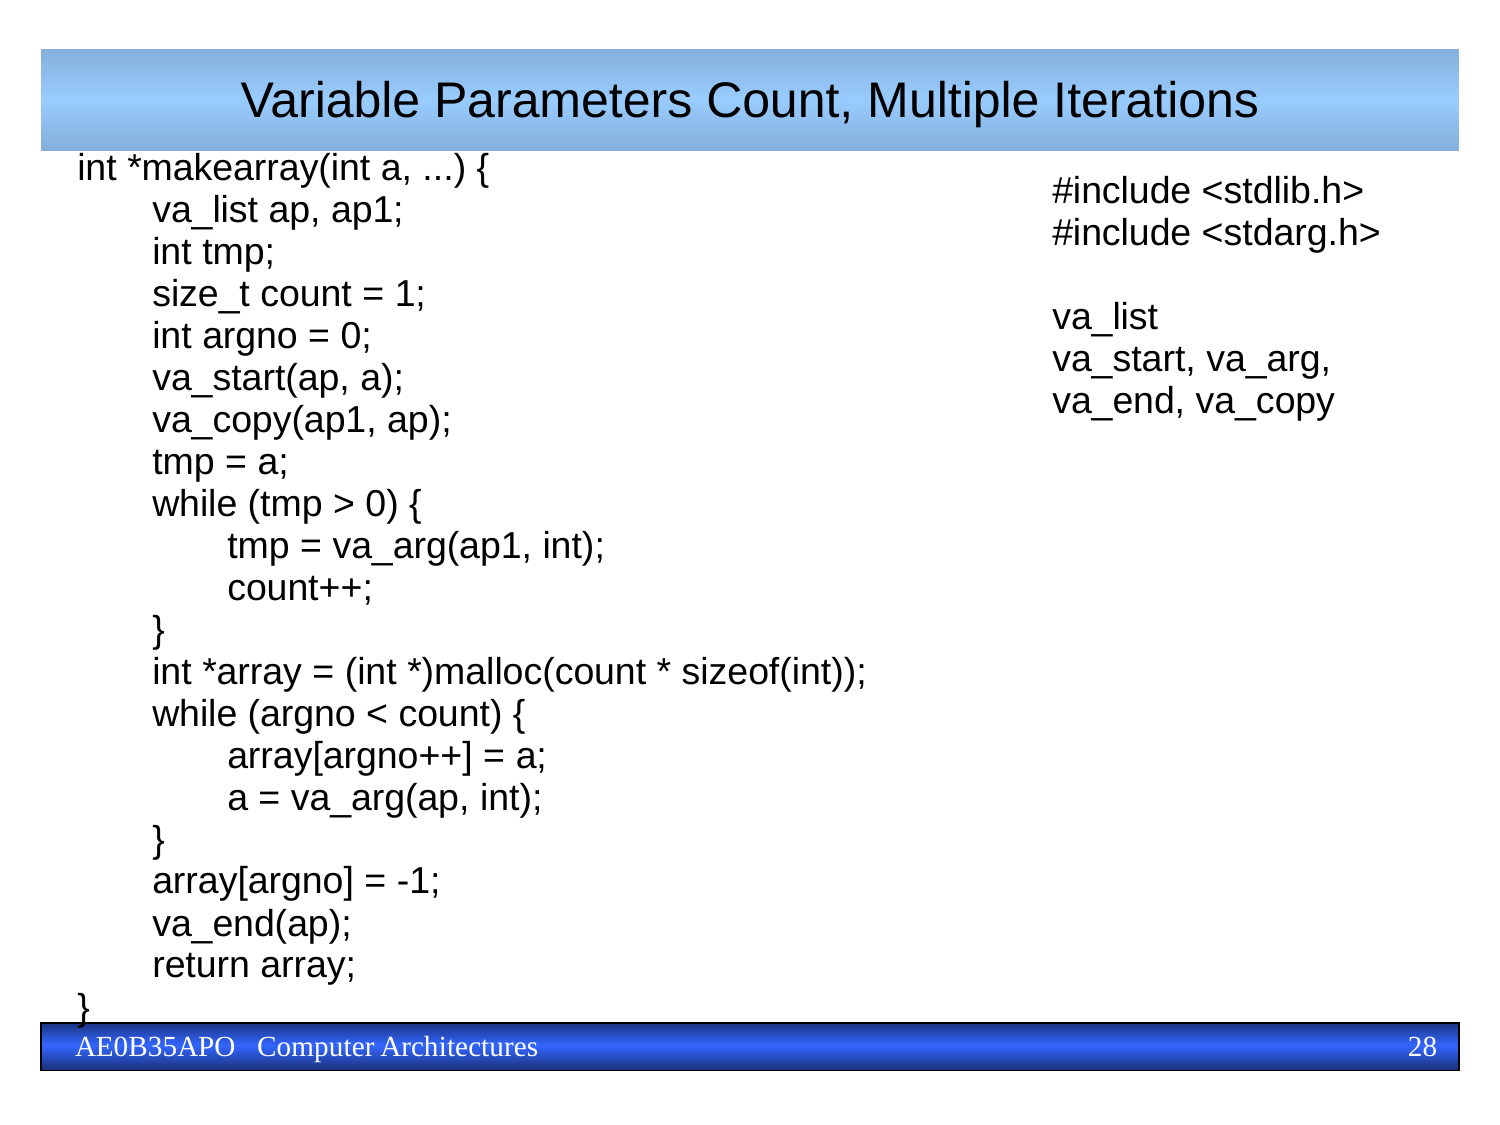

# Variable Parameters Count, Multiple Iterations
int *makearray(int a, ...) {
	va_list ap, ap1;
	int tmp;
	size_t count = 1;
	int argno = 0;
	va_start(ap, a);
	va_copy(ap1, ap);
	tmp = a;
	while (tmp > 0) {
 		tmp = va_arg(ap1, int);
		count++;
	}
	int *array = (int *)malloc(count * sizeof(int));
	while (argno < count) {
		array[argno++] = a;
 		a = va_arg(ap, int);
	}
	array[argno] = -1;
	va_end(ap);
	return array;
}
#include <stdlib.h>
#include <stdarg.h>
va_list
va_start, va_arg, va_end, va_copy
AE0B35APO Computer Architectures
28